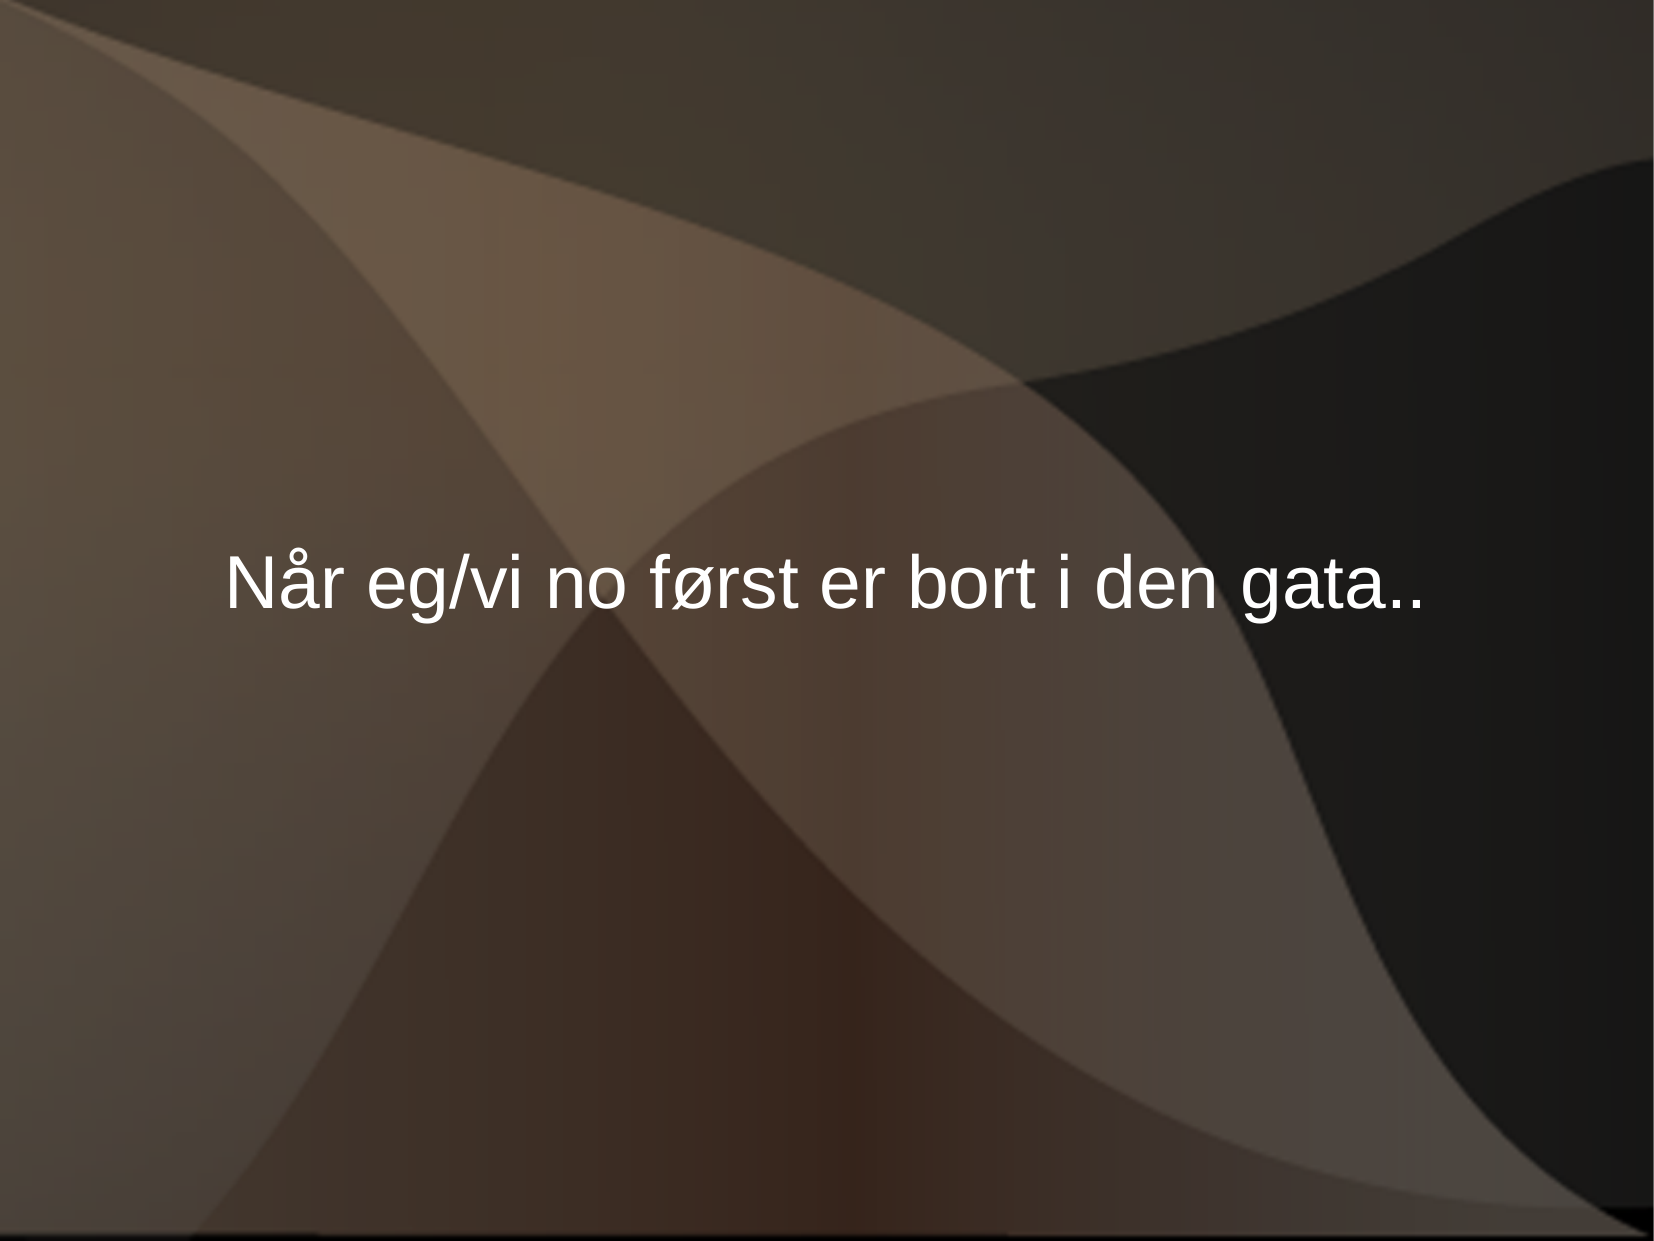

# Når eg/vi no først er bort i den gata..